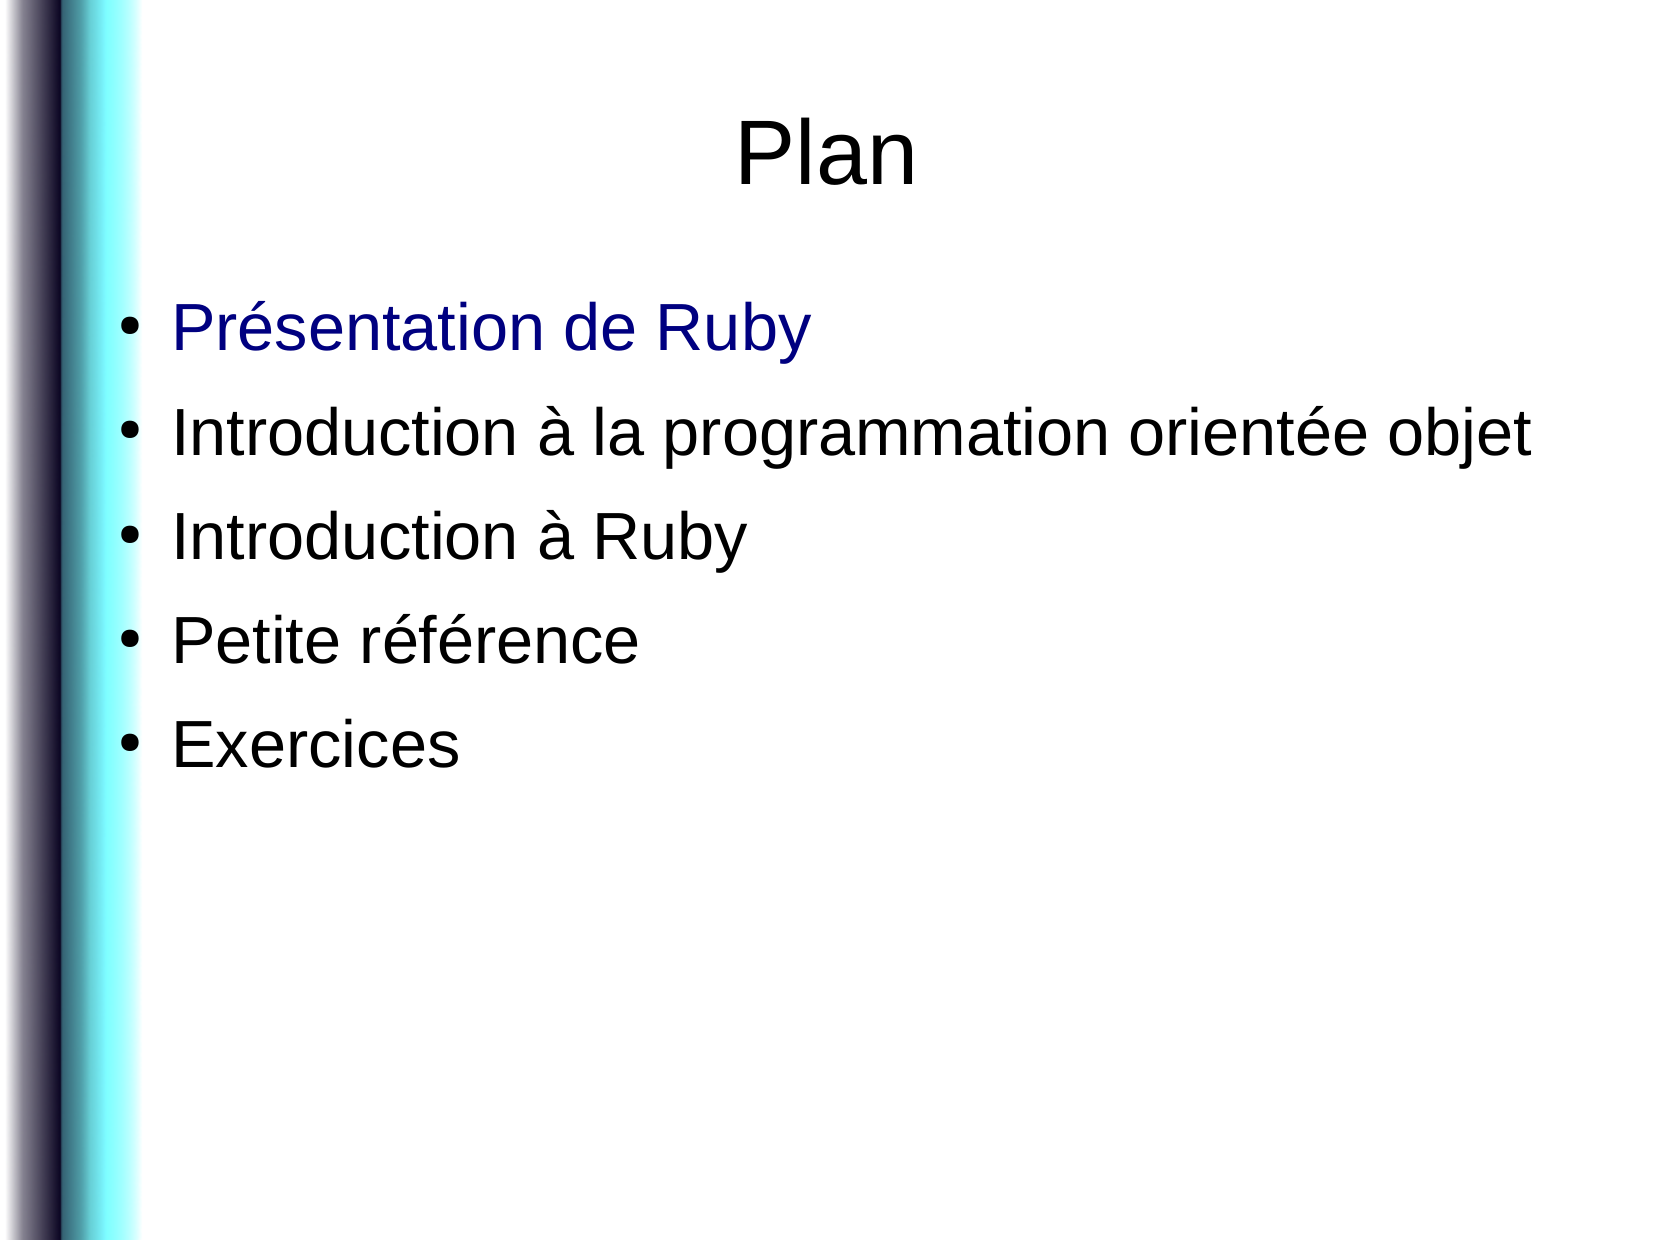

# Plan
Présentation de Ruby
Introduction à la programmation orientée objet
Introduction à Ruby
Petite référence
Exercices